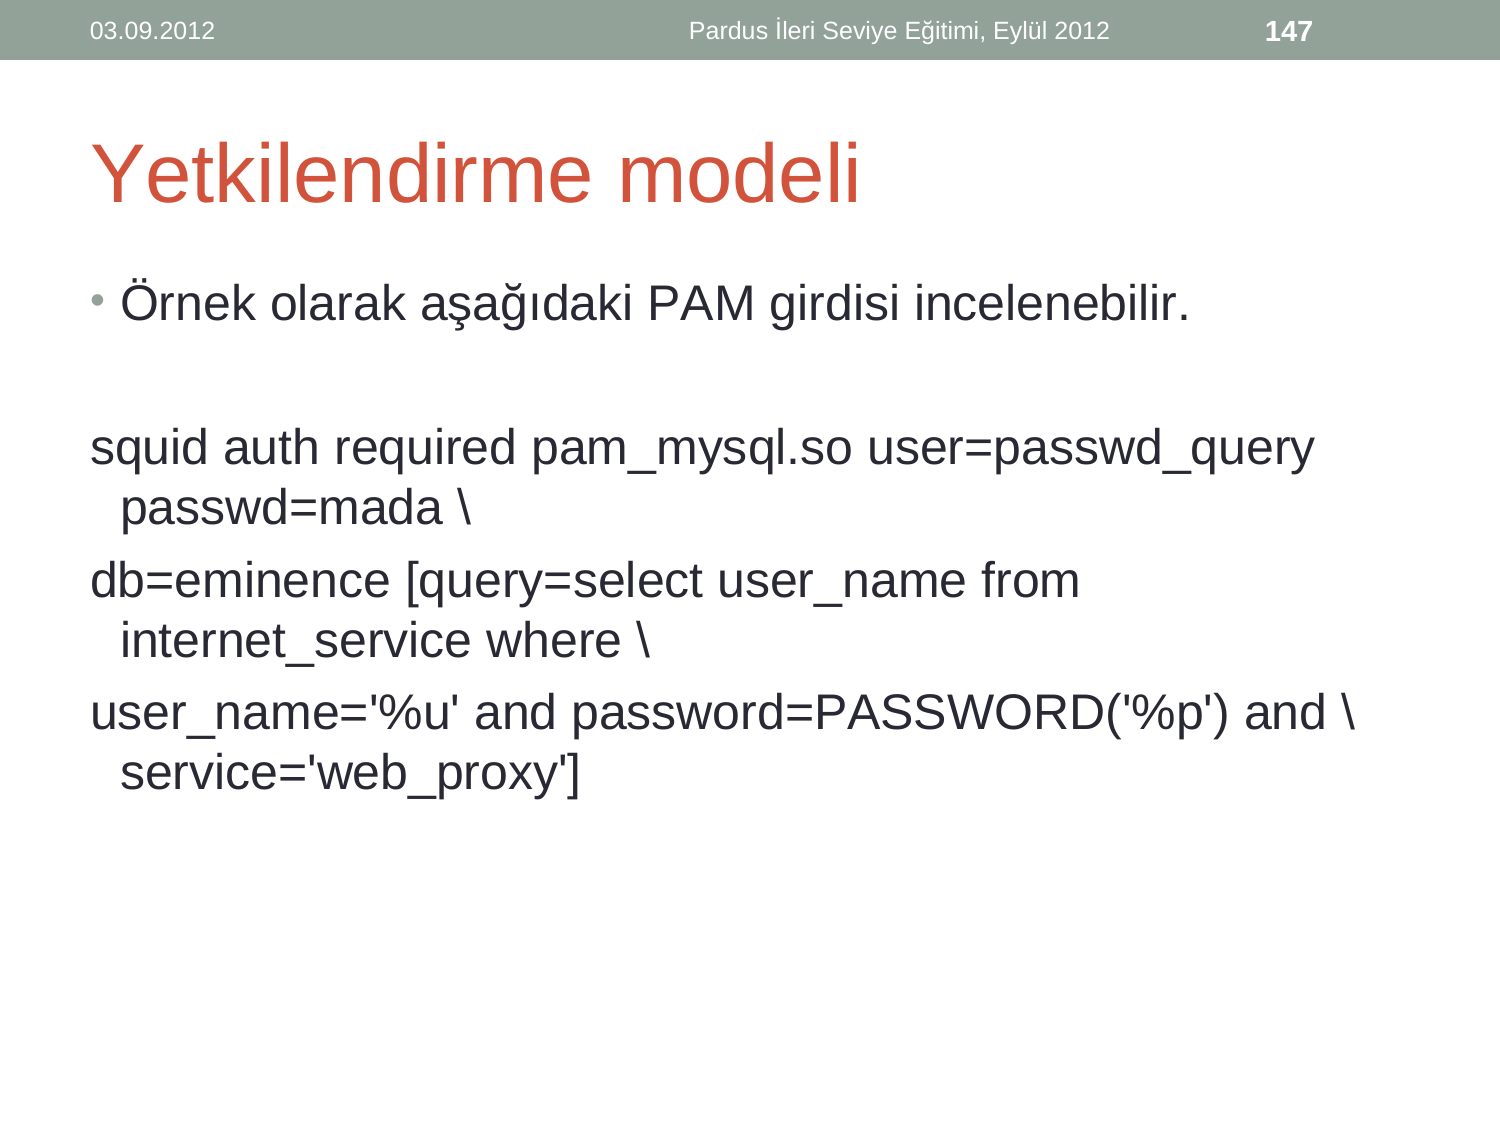

03.09.2012
Pardus İleri Seviye Eğitimi, Eylül 2012
# Yetkilendirme modeli
Örnek olarak aşağıdaki PAM girdisi incelenebilir.
squid auth required pam_mysql.so user=passwd_query passwd=mada \
db=eminence [query=select user_name from internet_service where \
user_name='%u' and password=PASSWORD('%p') and \ service='web_proxy']